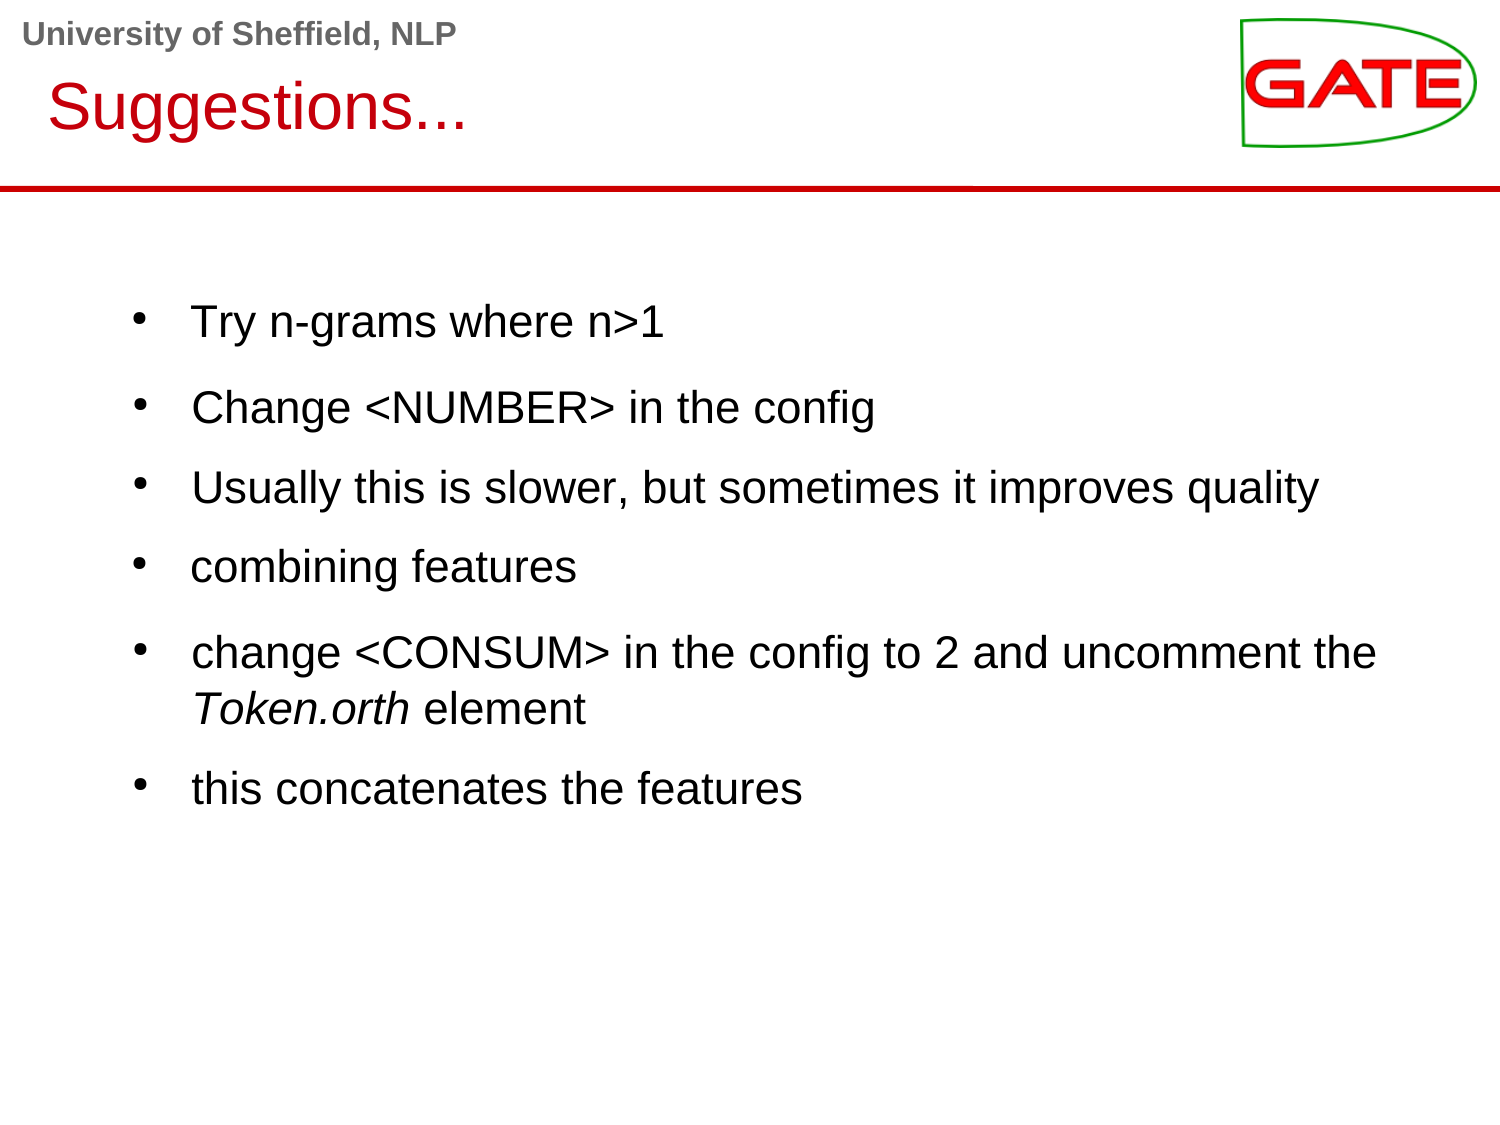

# Suggestions...
Try n-grams where n>1
Change <NUMBER> in the config
Usually this is slower, but sometimes it improves quality
combining features
change <CONSUM> in the config to 2 and uncomment the Token.orth element
this concatenates the features